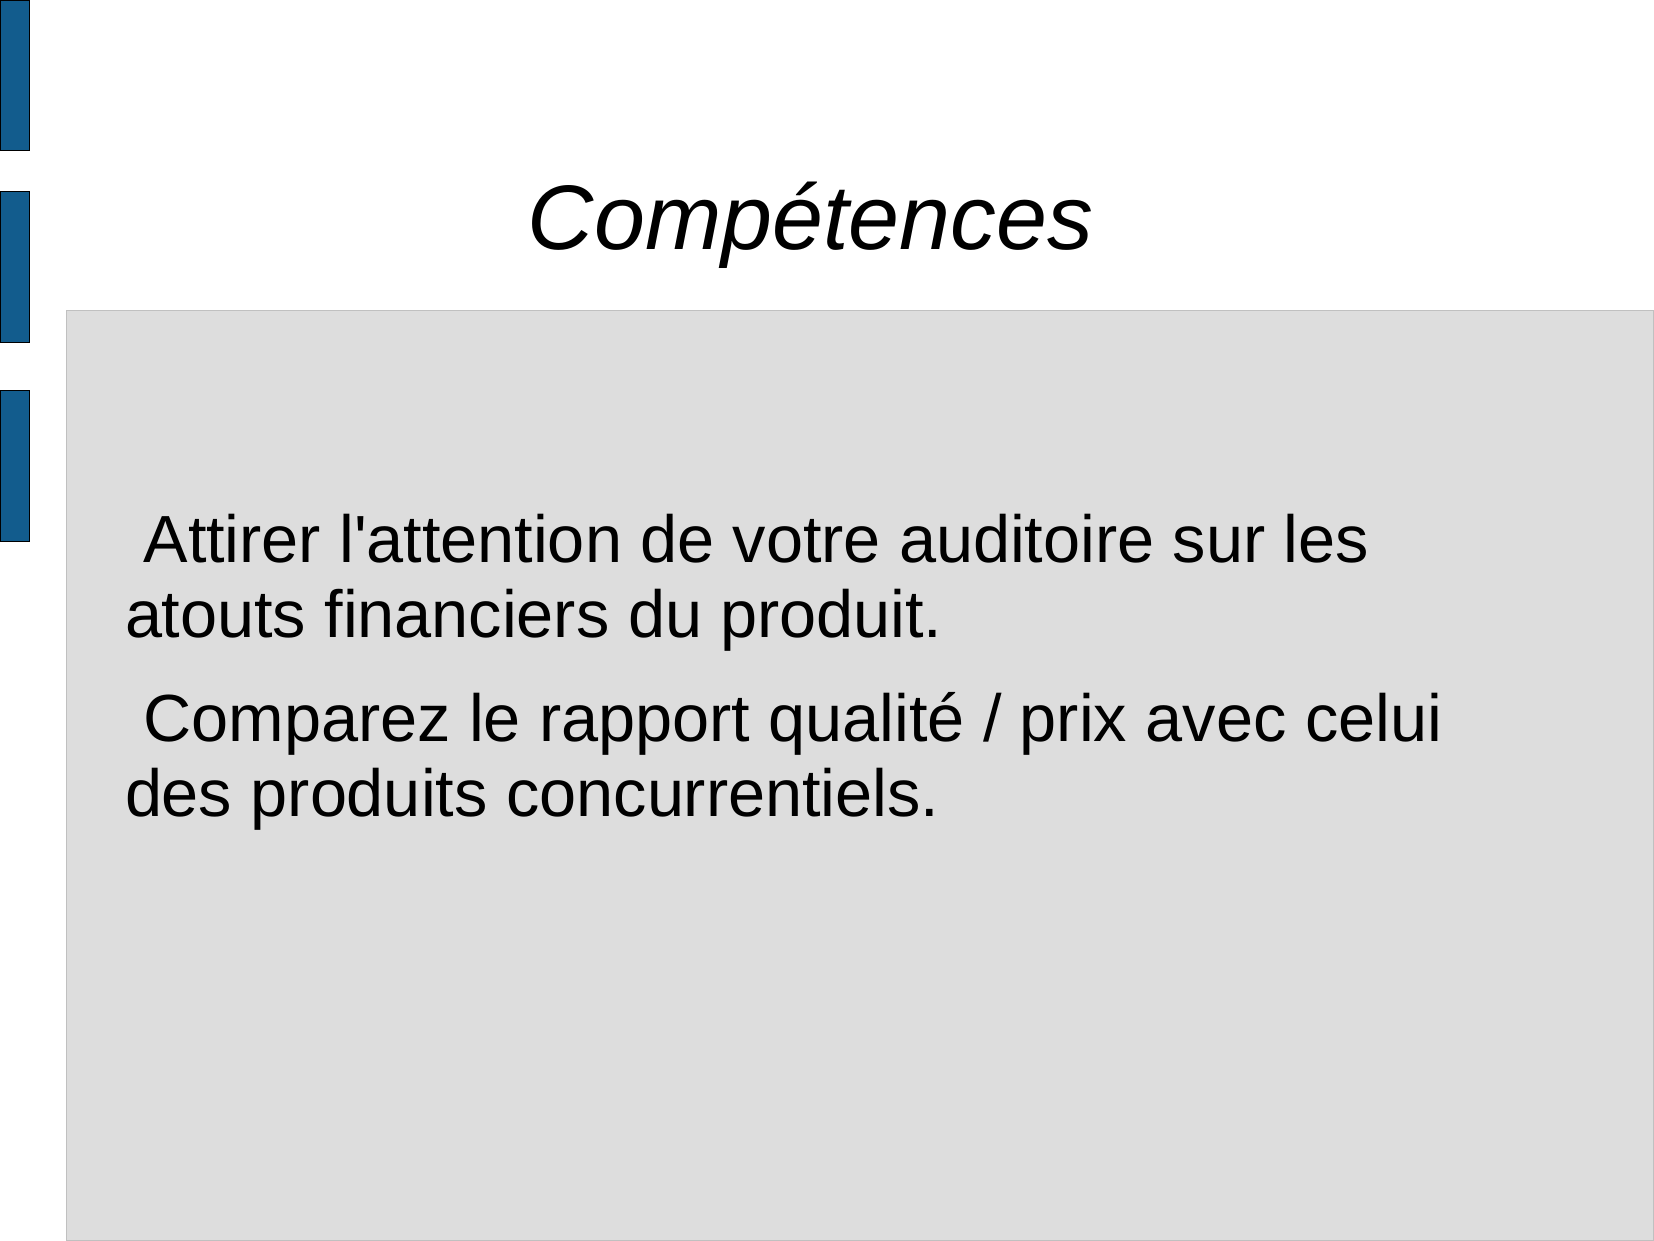

# Compétences
 Attirer l'attention de votre auditoire sur les atouts financiers du produit.
 Comparez le rapport qualité / prix avec celui des produits concurrentiels.